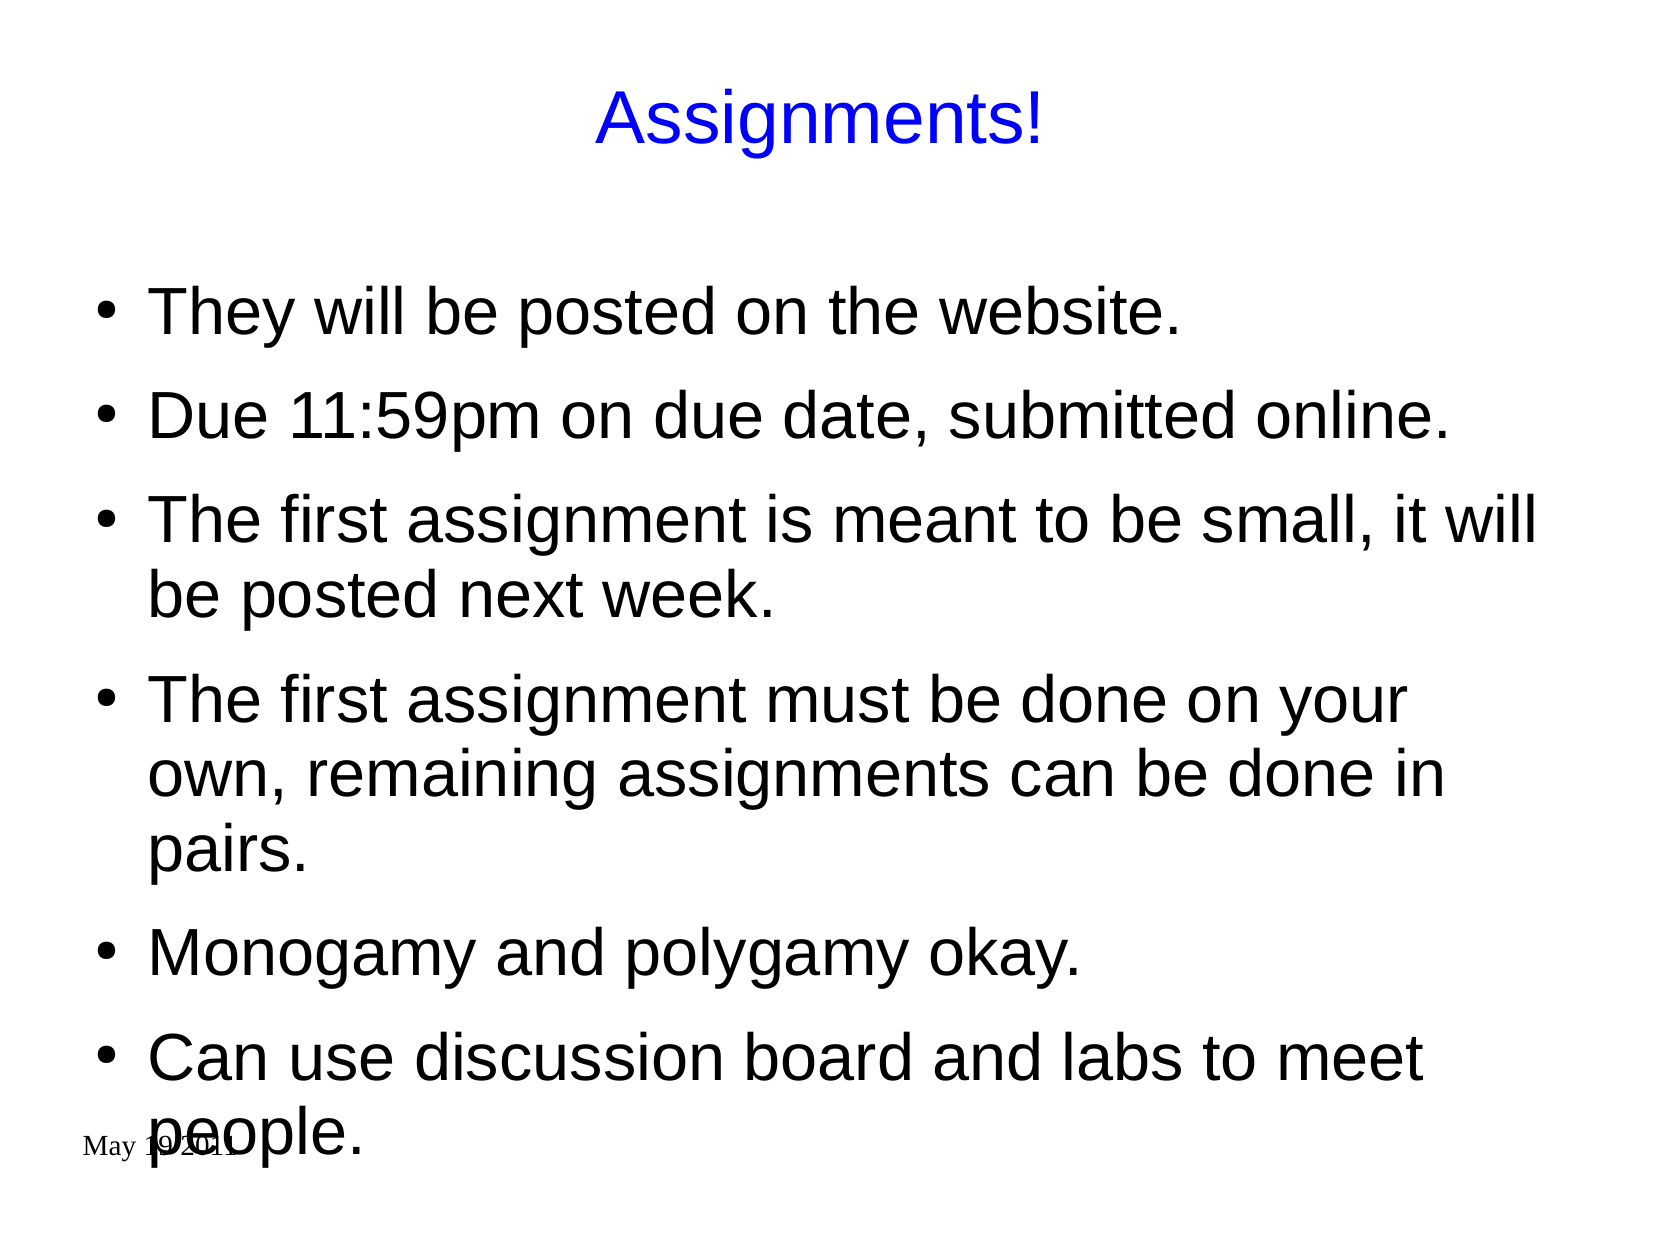

# Assignments!
They will be posted on the website.
Due 11:59pm on due date, submitted online.
The first assignment is meant to be small, it will be posted next week.
The first assignment must be done on your own, remaining assignments can be done in pairs.
Monogamy and polygamy okay.
Can use discussion board and labs to meet people.
May 19 2011